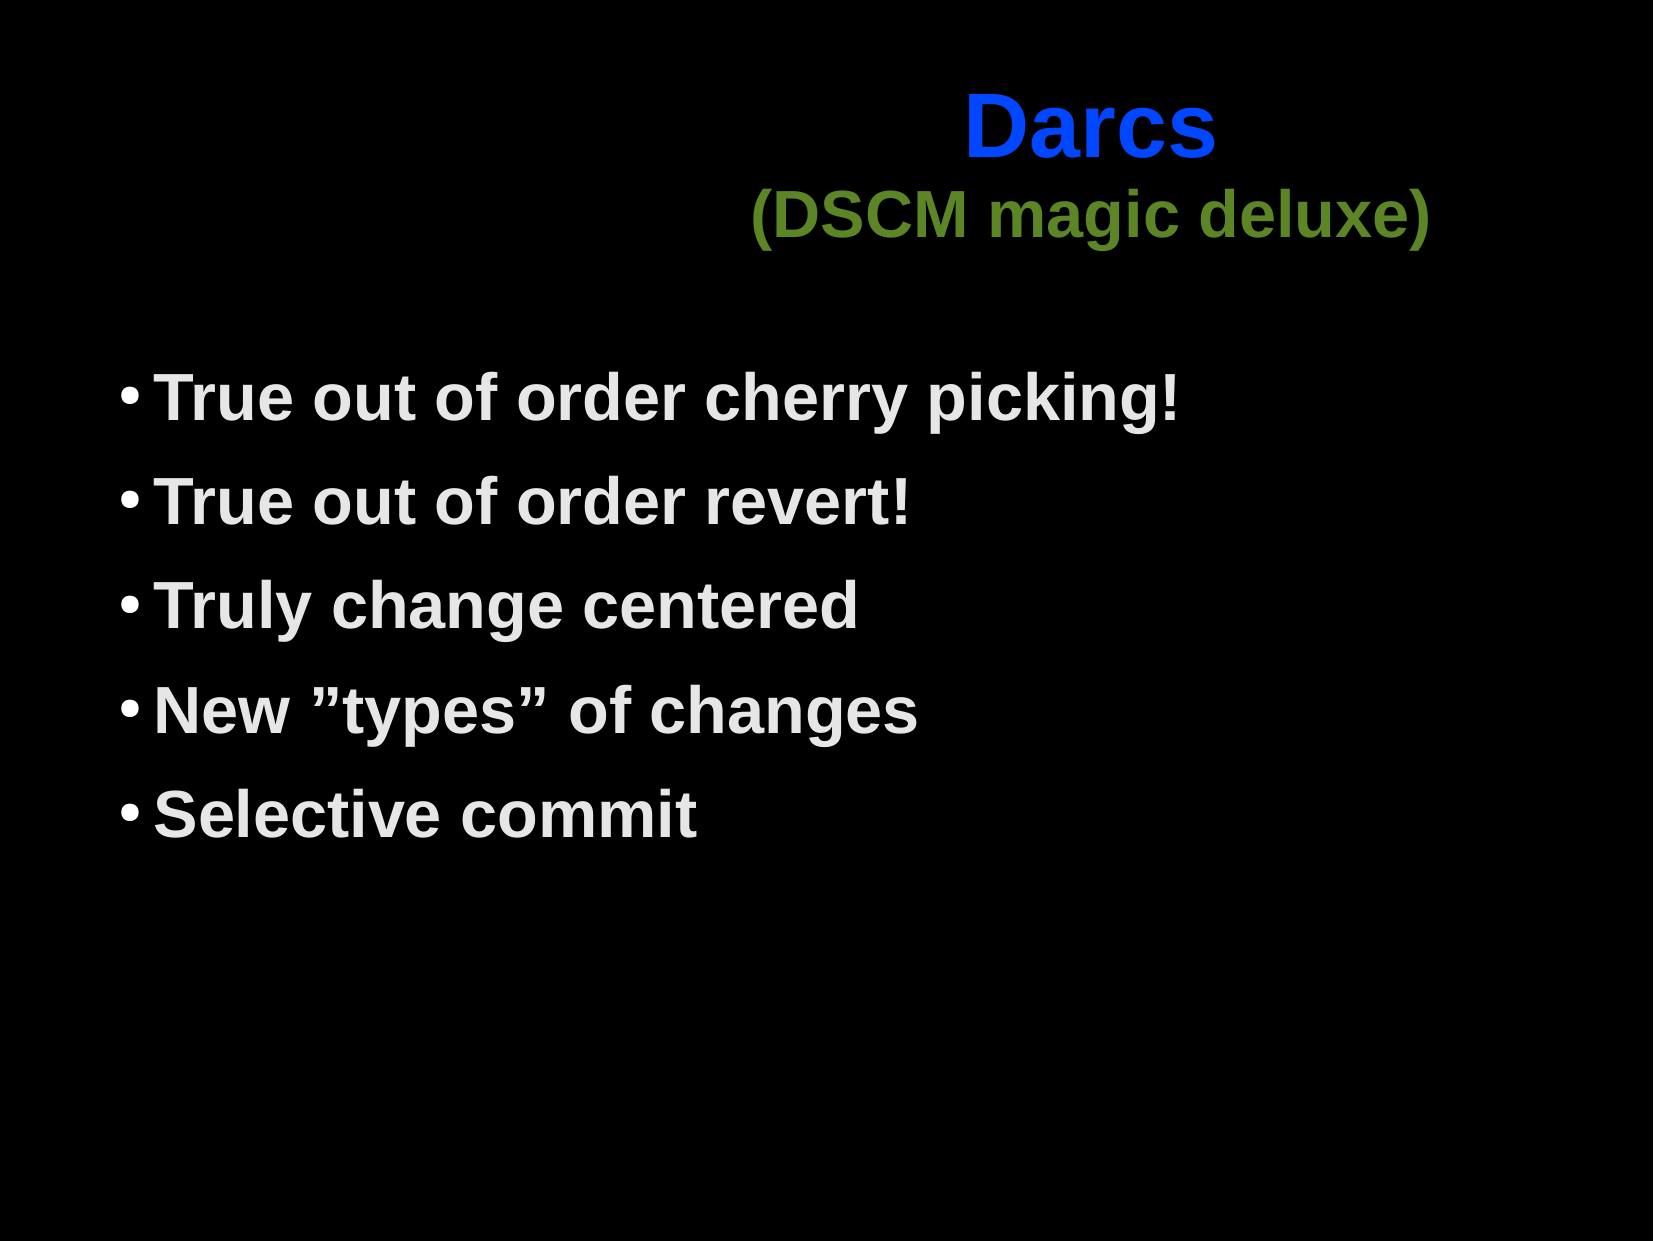

# Darcs (DSCM magic deluxe)
True out of order cherry picking!
True out of order revert!
Truly change centered
New ”types” of changes
Selective commit